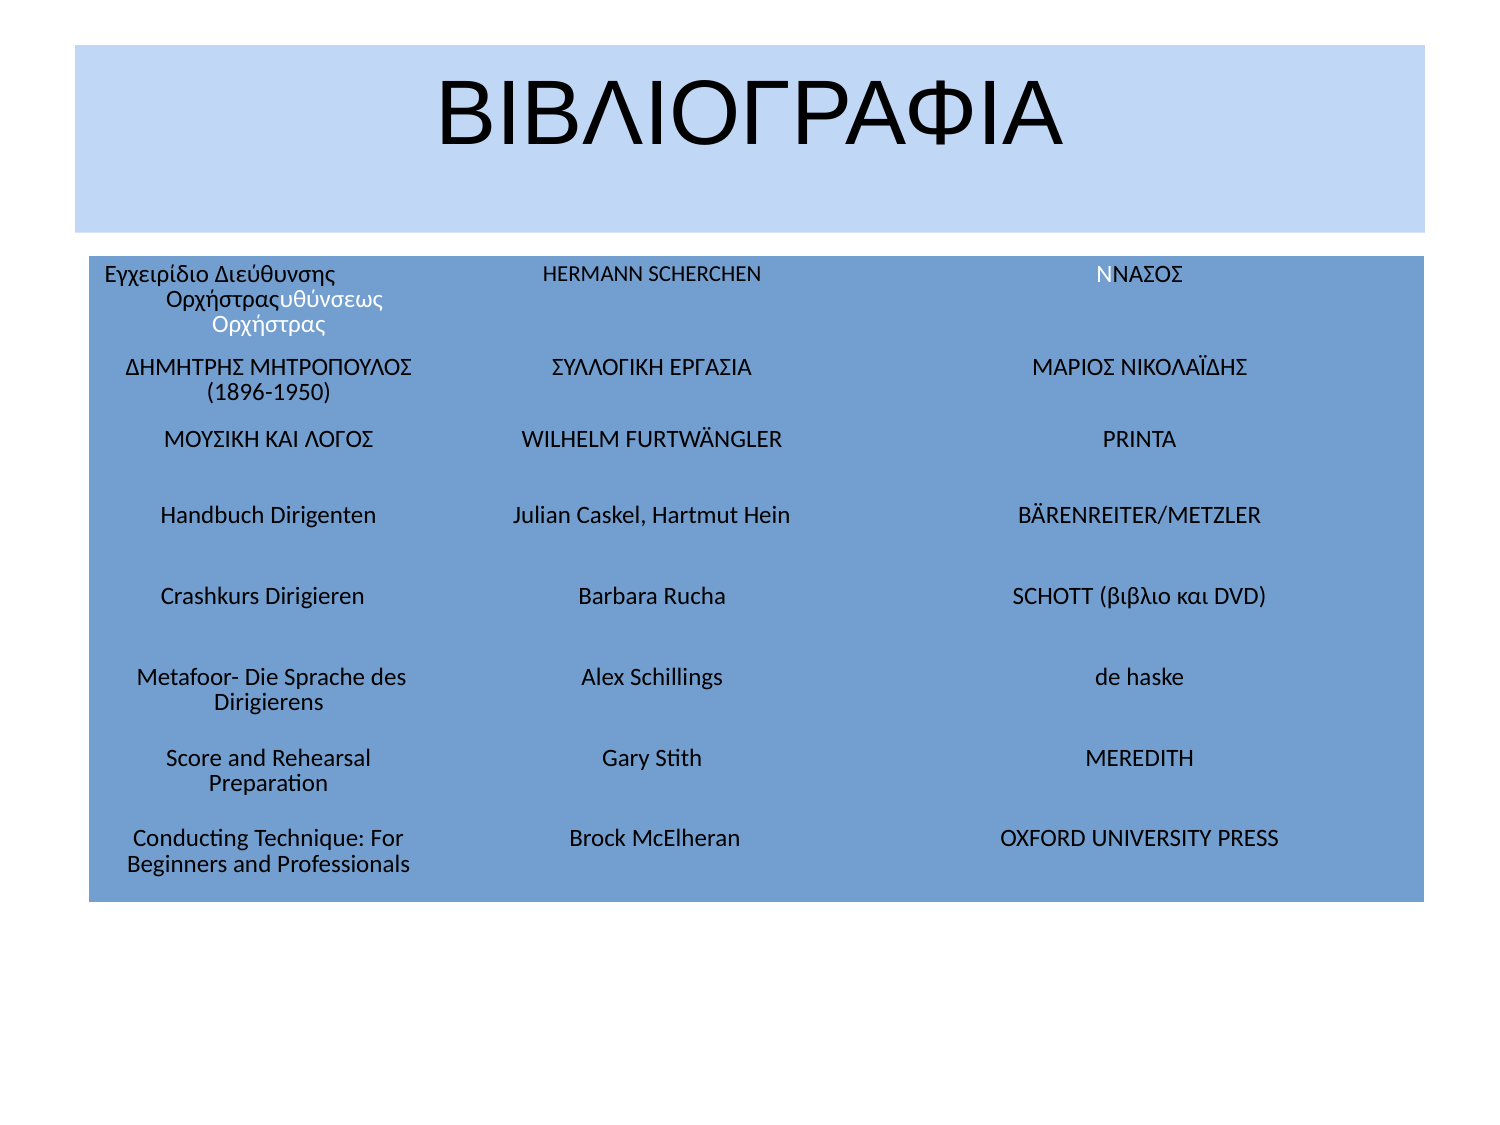

# ΒΙΒΛΙΟΓΡΑΦΙΑ
| Εγχειρίδιο Διεύθυνσης Ορχήστραςυθύνσεως Ορχήστρας | HERMANN SCHERCHEN | ΝΝΑΣΟΣ |
| --- | --- | --- |
| ΔΗΜΗΤΡΗΣ ΜΗΤΡΟΠΟΥΛΟΣ (1896-1950) | ΣΥΛΛΟΓΙΚΗ ΕΡΓΑΣΙΑ | ΜΑΡΙΟΣ ΝΙΚΟΛΑΪΔΗΣ |
| ΜΟΥΣΙΚΗ ΚΑΙ ΛΟΓΟΣ | WILHELM FURTWÄNGLER | PRINTA |
| Handbuch Dirigenten | Julian Caskel, Hartmut Hein | BÄRENREITER/METZLER |
| Crashkurs Dirigieren | Barbara Rucha | SCHOTT (βιβλιο και DVD) |
| Metafoor- Die Sprache des Dirigierens | Alex Schillings | de haske |
| Score and Rehearsal Preparation | Gary Stith | MEREDITH |
| Conducting Technique: For Beginners and Professionals | Brock McElheran | OXFORD UNIVERSITY PRESS |